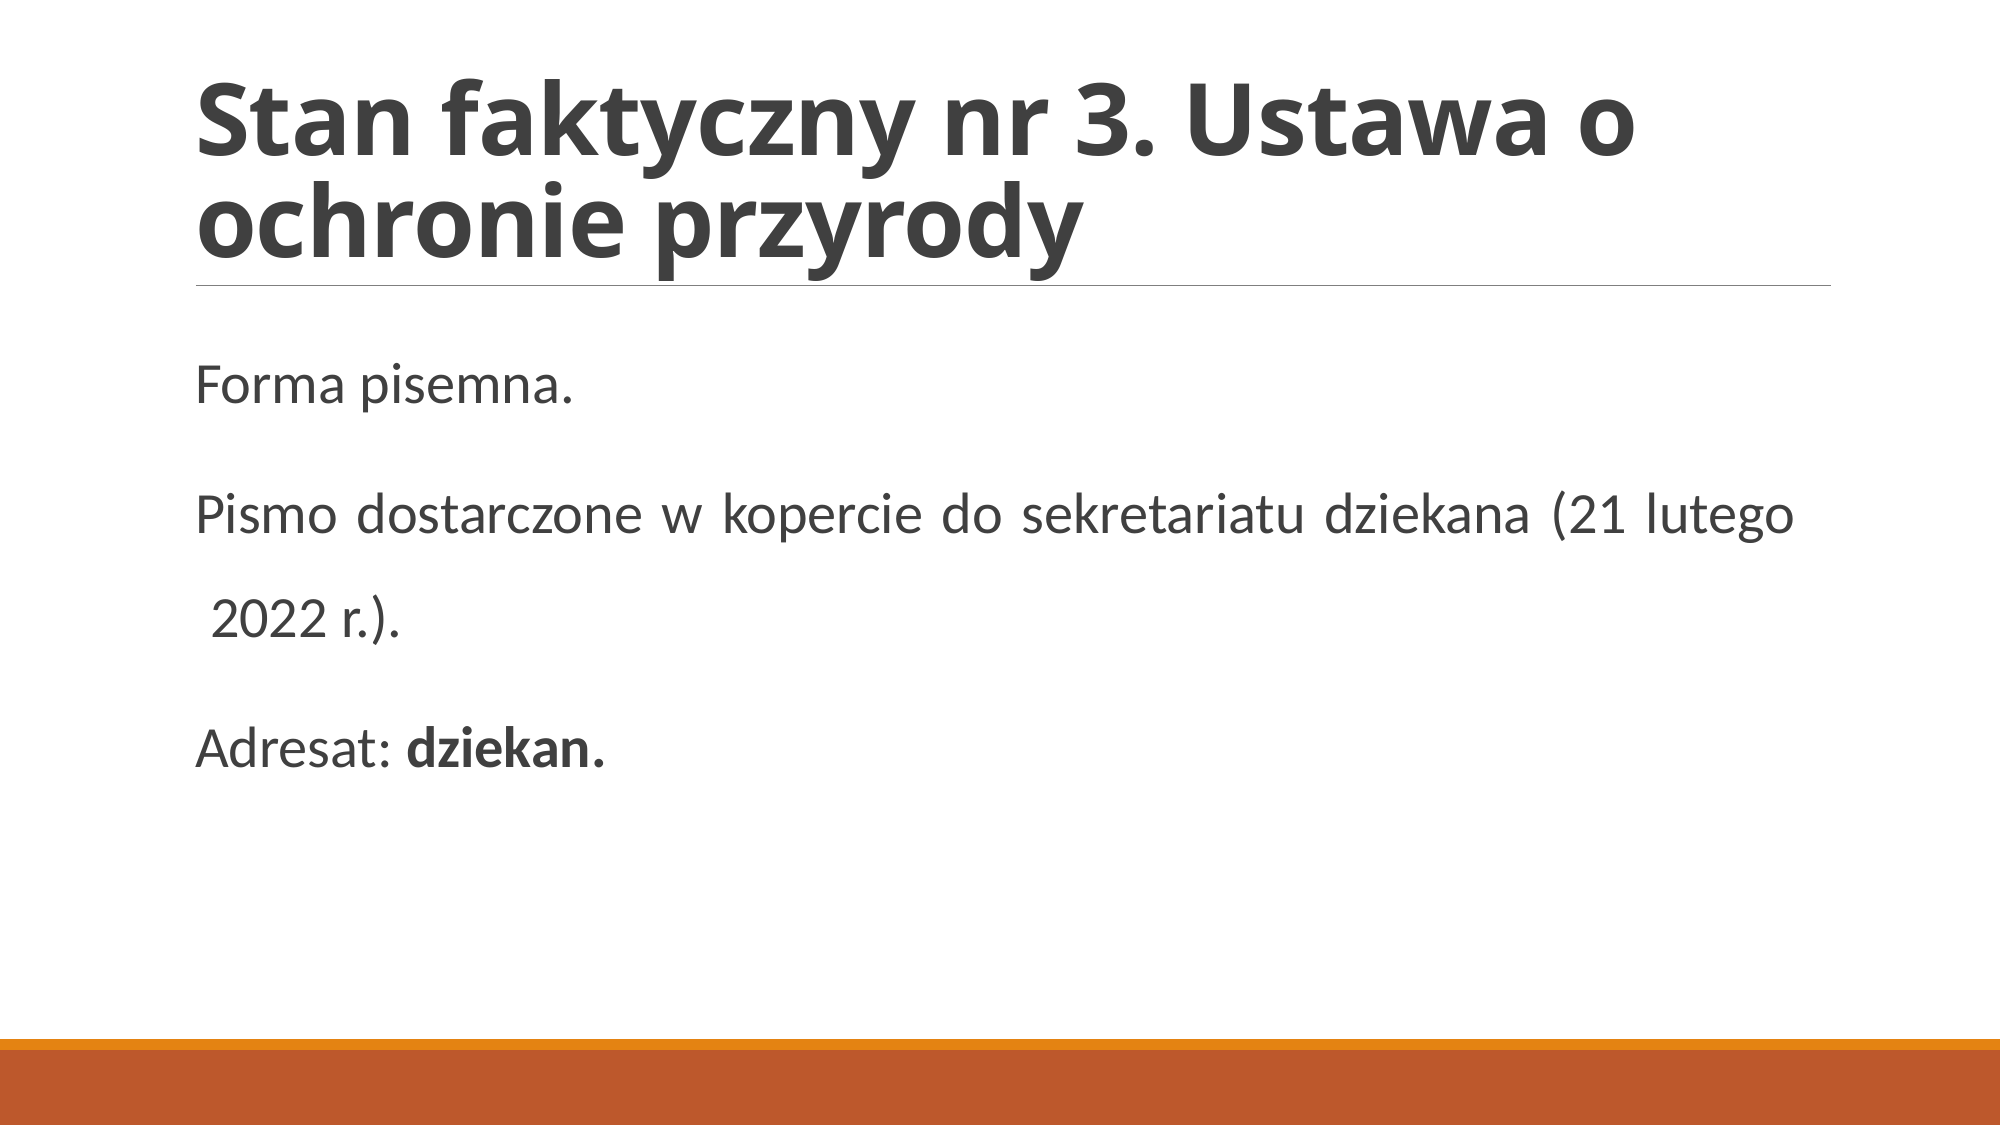

# Stan faktyczny nr 3. Ustawa o ochronie przyrody
Forma pisemna.
Pismo dostarczone w kopercie do sekretariatu dziekana (21 lutego 2022 r.).
Adresat: dziekan.